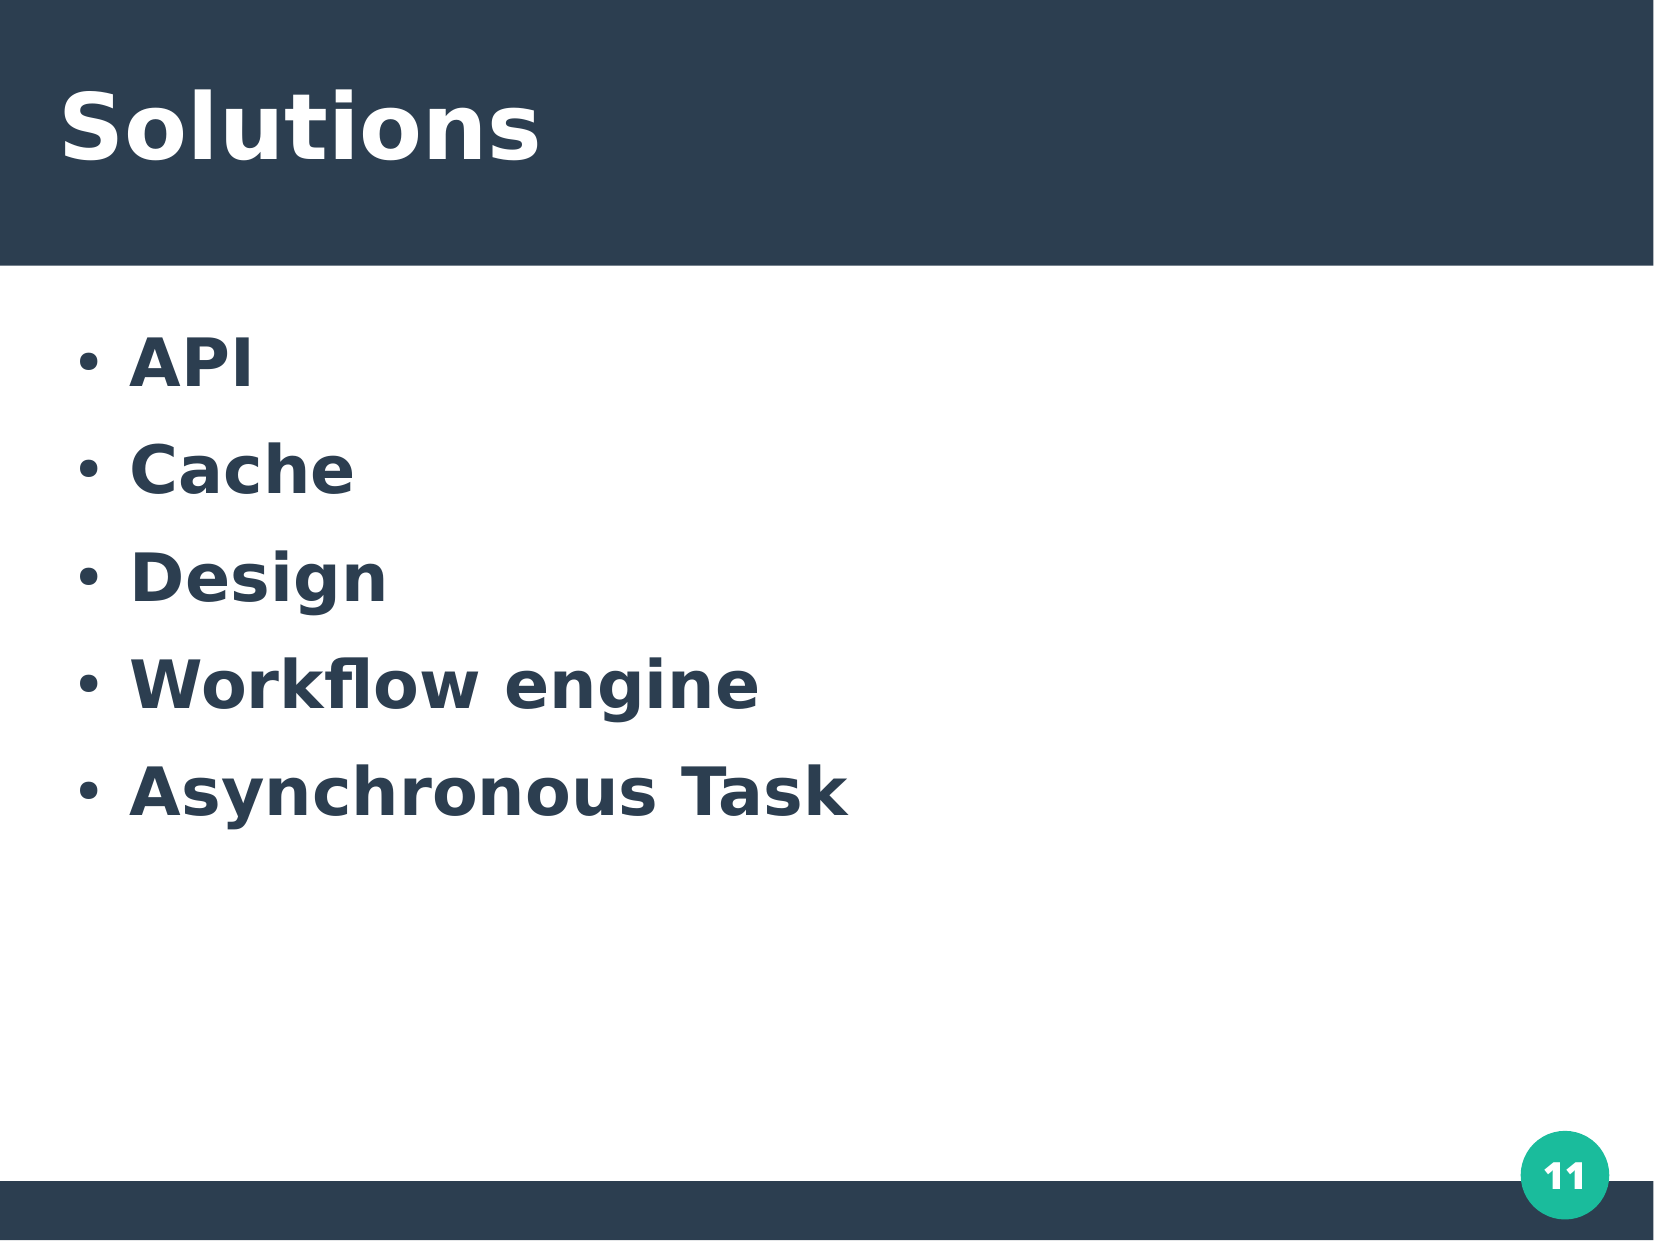

# Solutions
API
Cache
Design
Workflow engine
Asynchronous Task
11